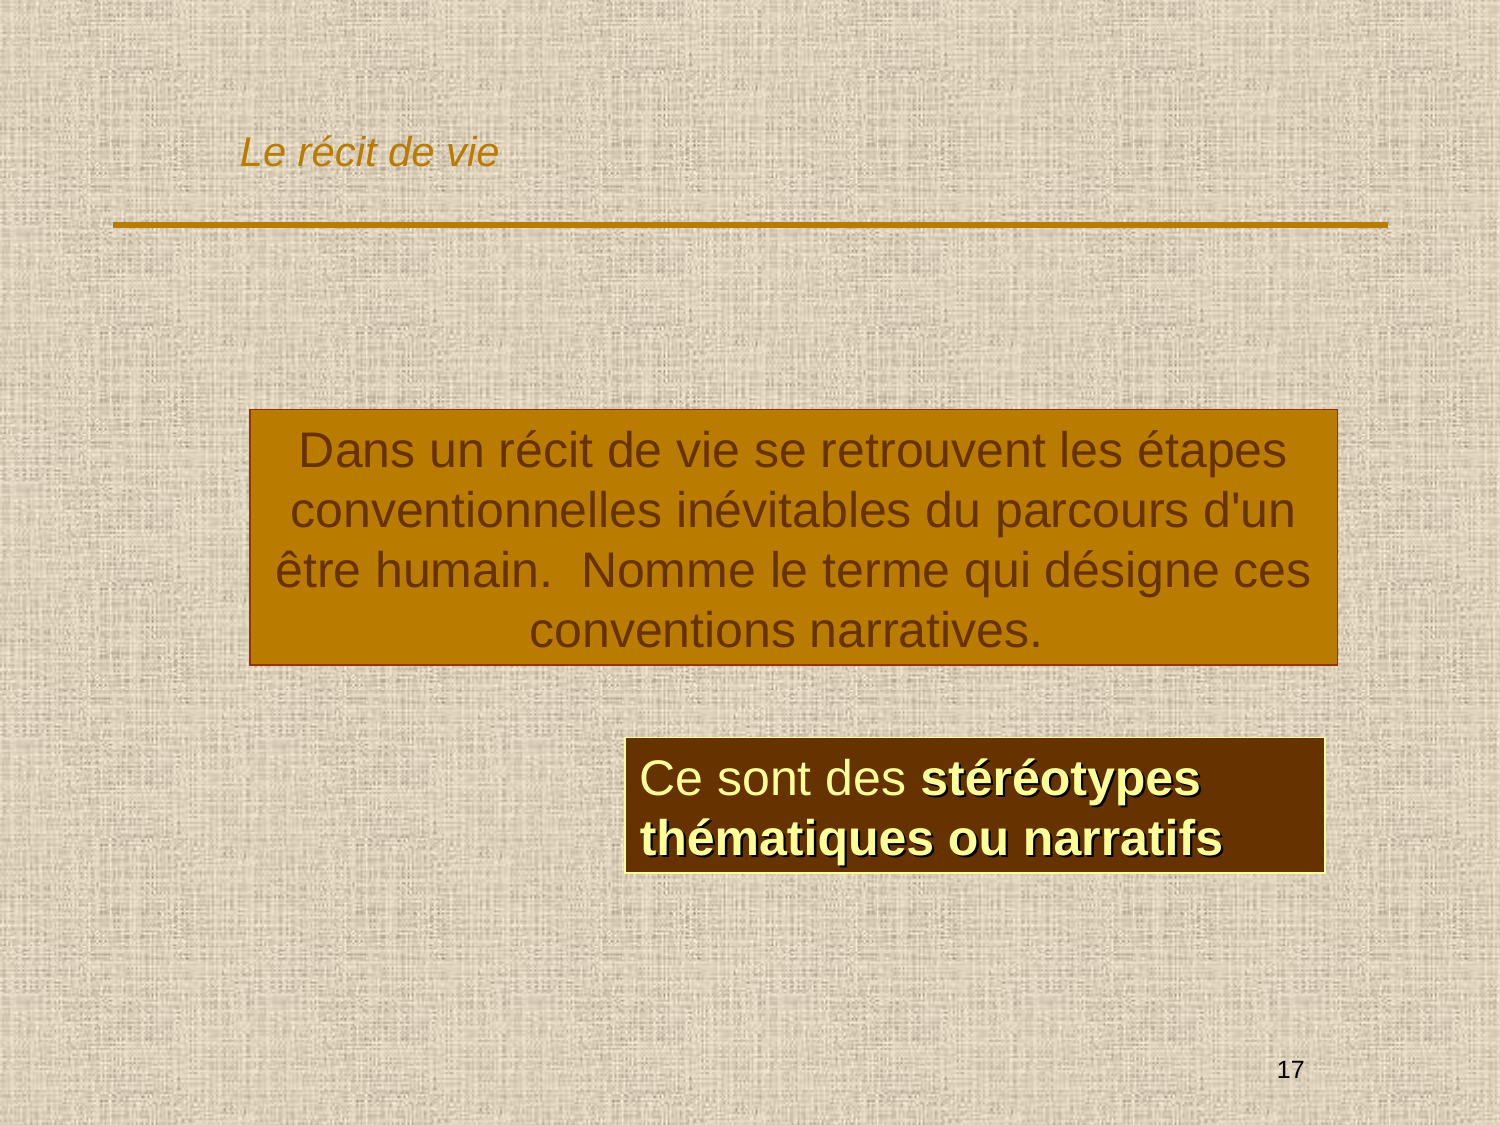

Le récit de vie
Dans un récit de vie se retrouvent les étapes conventionnelles inévitables du parcours d'un être humain. Nomme le terme qui désigne ces conventions narratives.
Ce sont des stéréotypes
thématiques ou narratifs
17